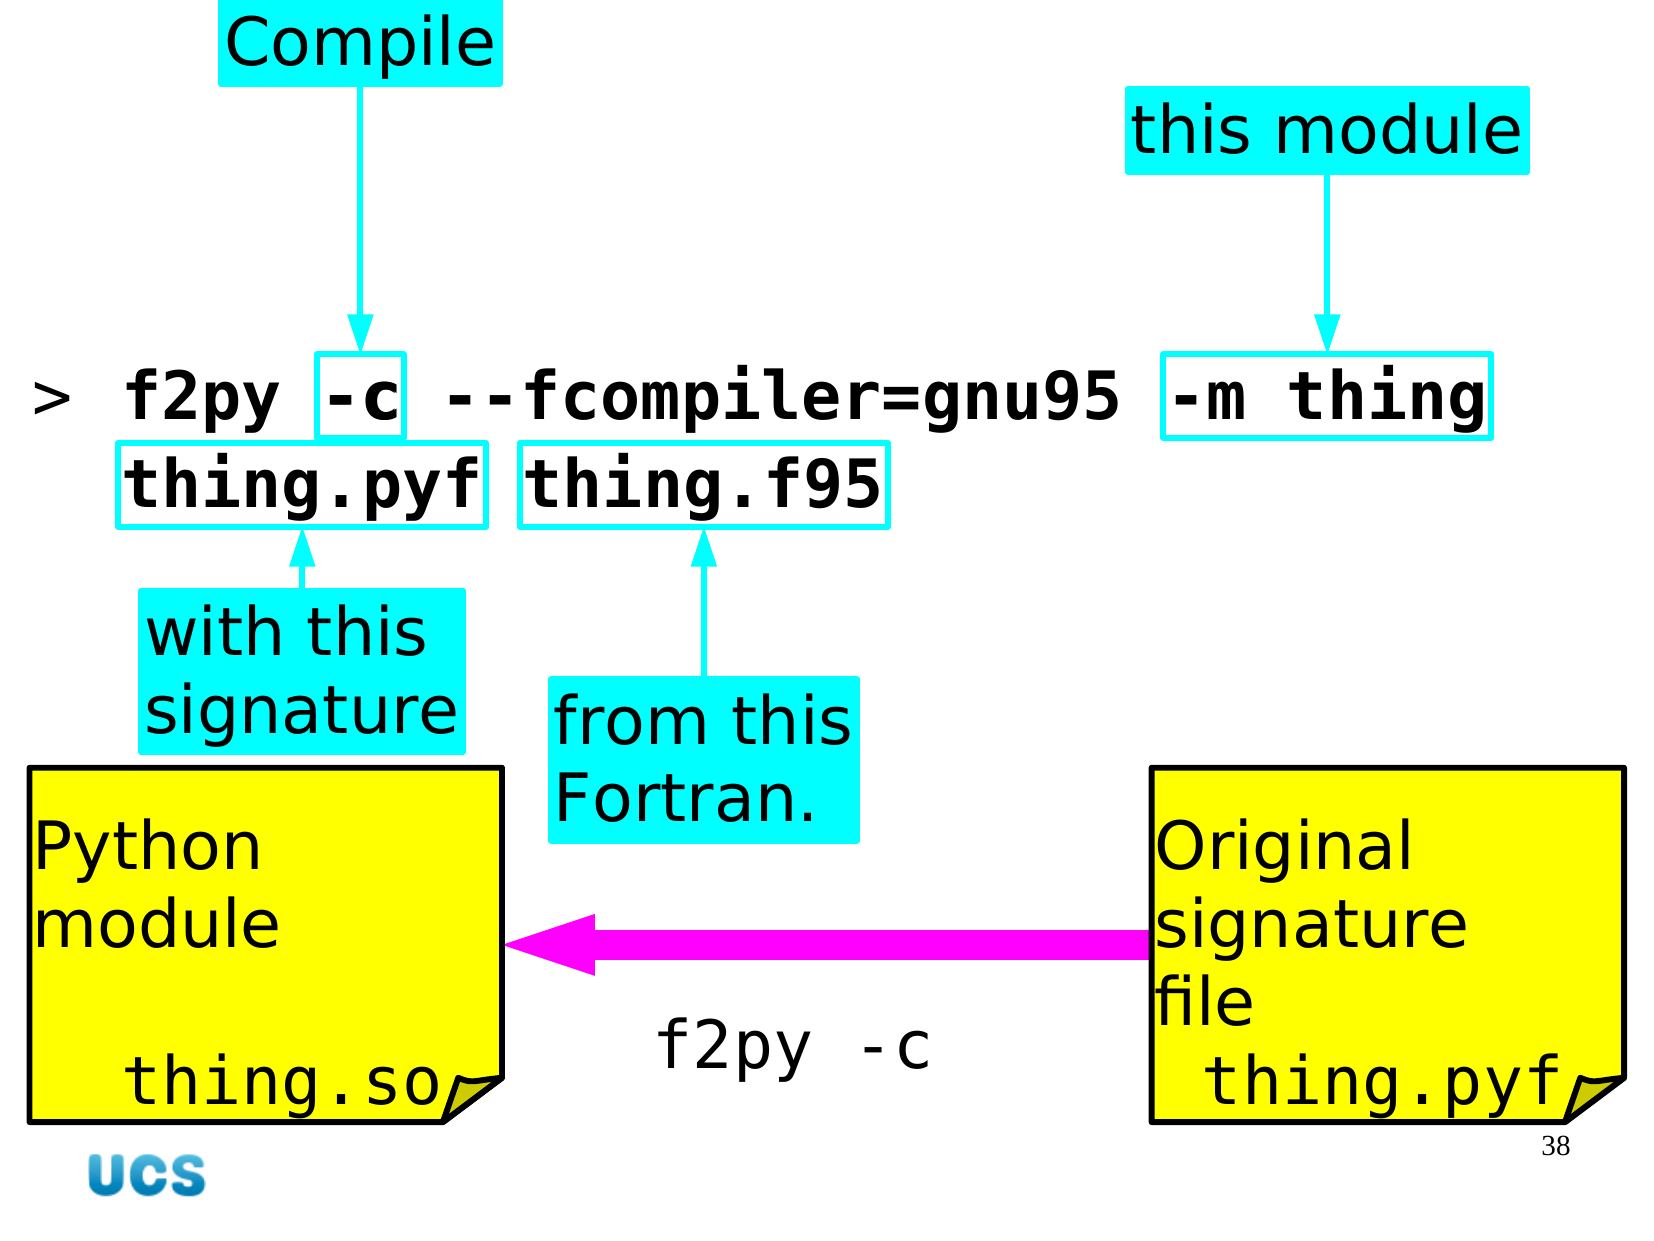

Compile
this module
>
f2py -c
-c
--fcompiler=gnu95
-m thing
thing.pyf
thing.f95
with this
signature
from this
Fortran.
Python
module
Original
signature
file
f2py -c
thing.so
thing.pyf
38